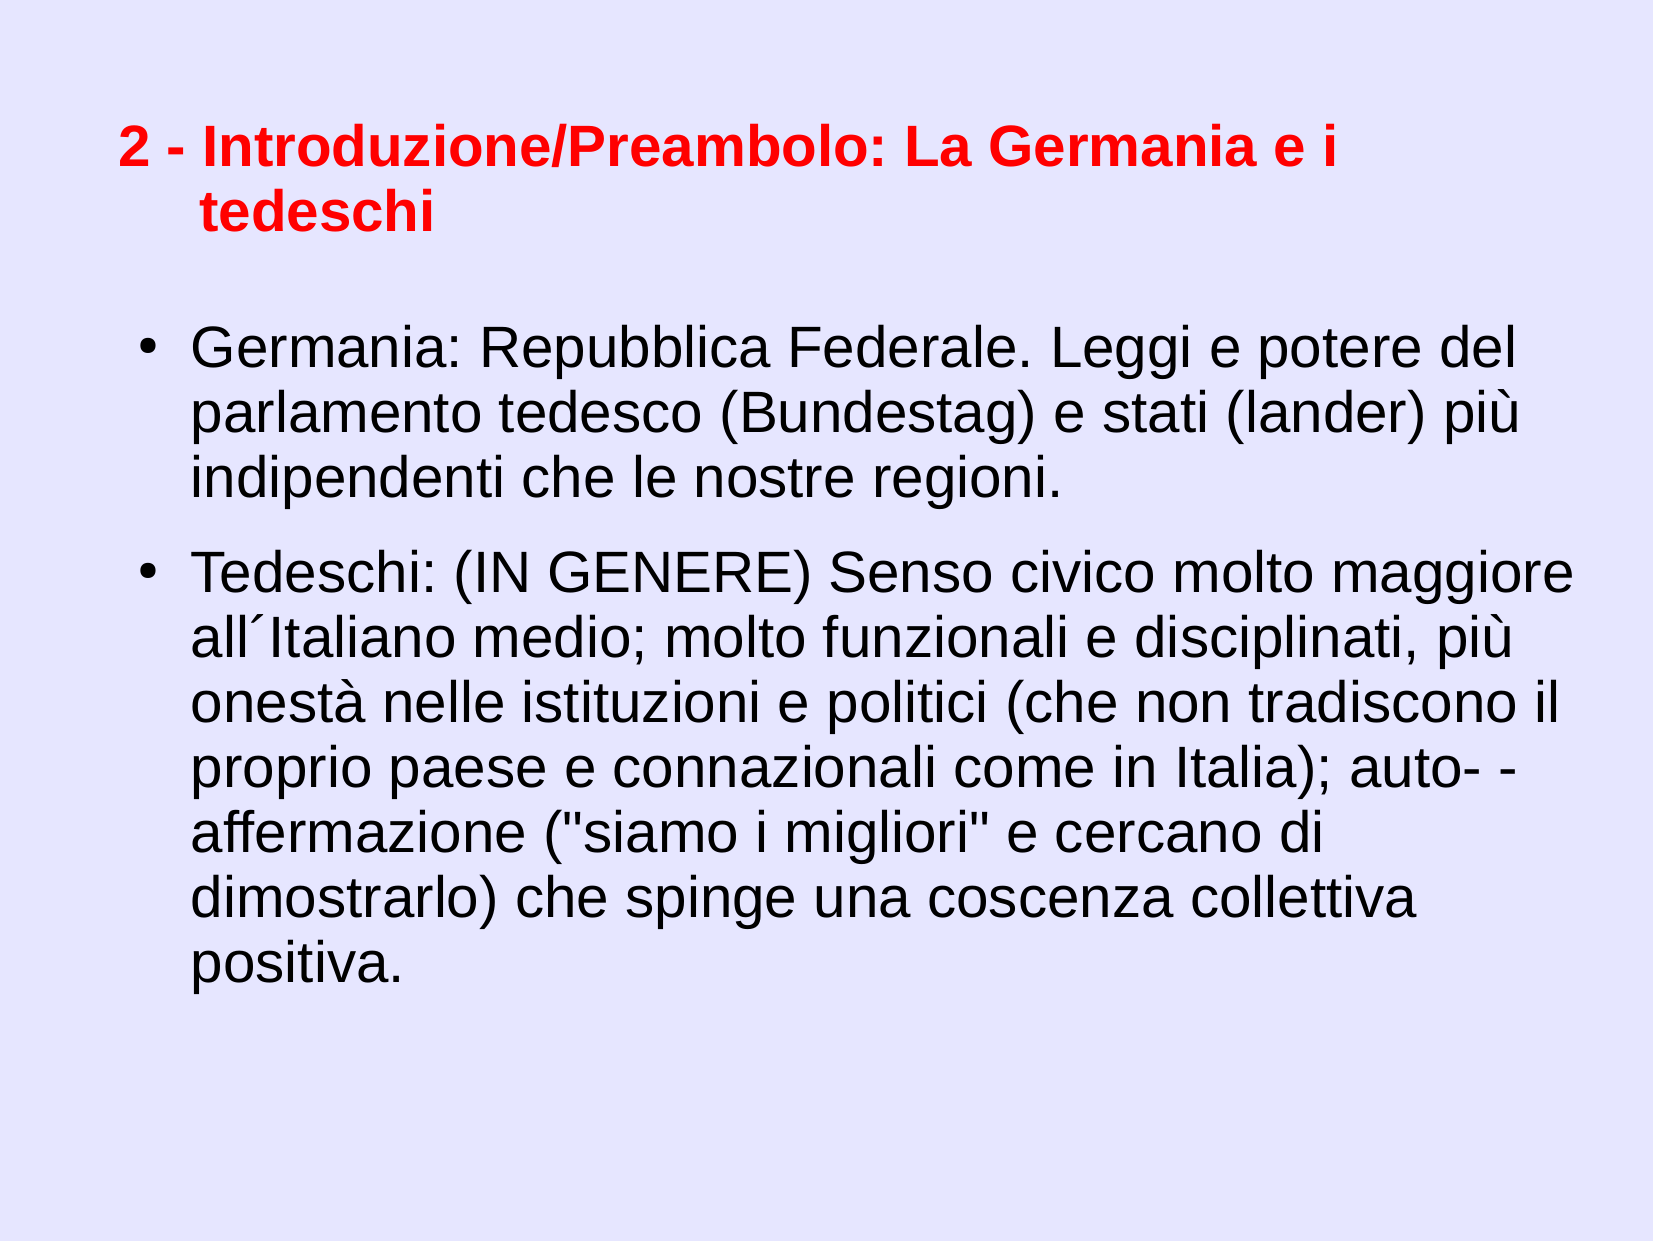

# 2 - Introduzione/Preambolo: La Germania e i tedeschi
Germania: Repubblica Federale. Leggi e potere del parlamento tedesco (Bundestag) e stati (lander) più indipendenti che le nostre regioni.
Tedeschi: (IN GENERE) Senso civico molto maggiore all´Italiano medio; molto funzionali e disciplinati, più onestà nelle istituzioni e politici (che non tradiscono il proprio paese e connazionali come in Italia); auto- -affermazione ("siamo i migliori" e cercano di dimostrarlo) che spinge una coscenza collettiva positiva.